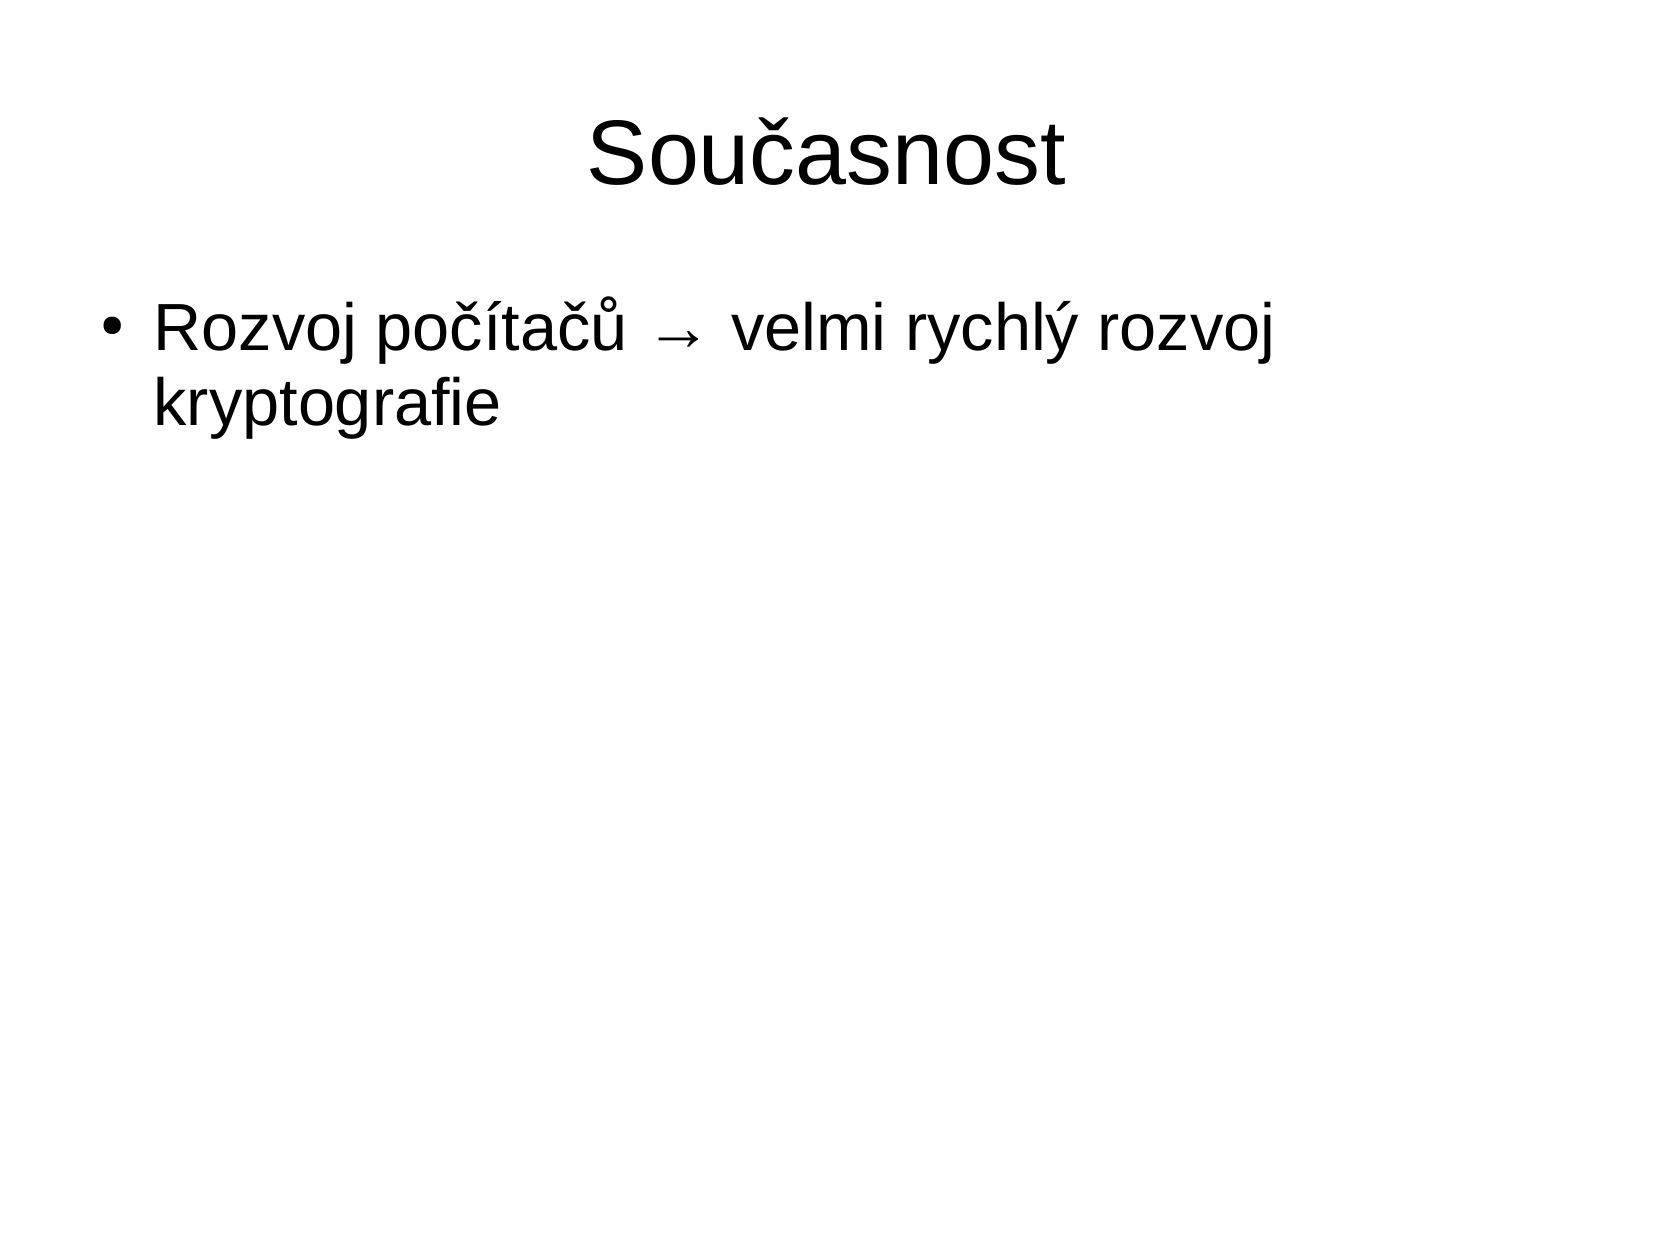

# Současnost
Rozvoj počítačů → velmi rychlý rozvoj kryptografie